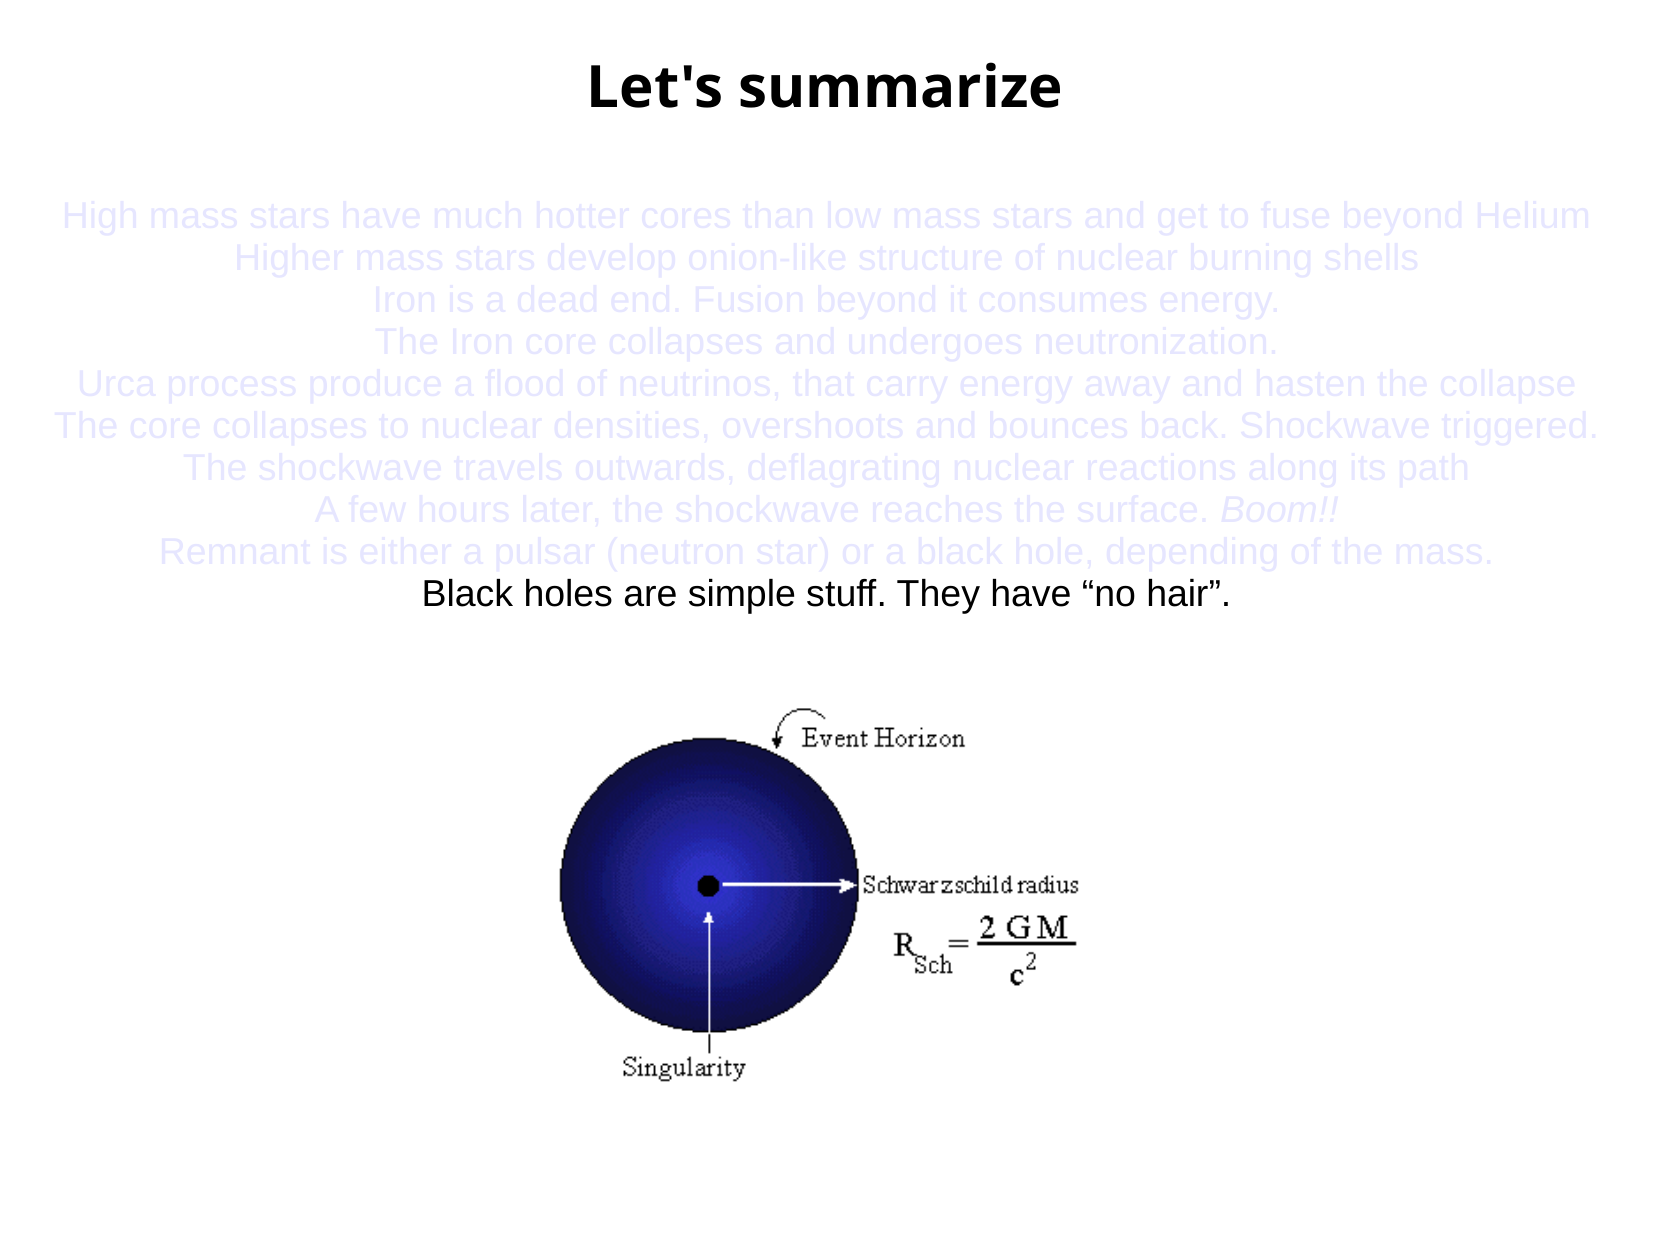

Let's summarize
High mass stars have much hotter cores than low mass stars and get to fuse beyond Helium
Higher mass stars develop onion-like structure of nuclear burning shells
Iron is a dead end. Fusion beyond it consumes energy.
The Iron core collapses and undergoes neutronization.
Urca process produce a flood of neutrinos, that carry energy away and hasten the collapse
The core collapses to nuclear densities, overshoots and bounces back. Shockwave triggered.
The shockwave travels outwards, deflagrating nuclear reactions along its path
A few hours later, the shockwave reaches the surface. Boom!!
Remnant is either a pulsar (neutron star) or a black hole, depending of the mass.
Black holes are simple stuff. They have “no hair”.